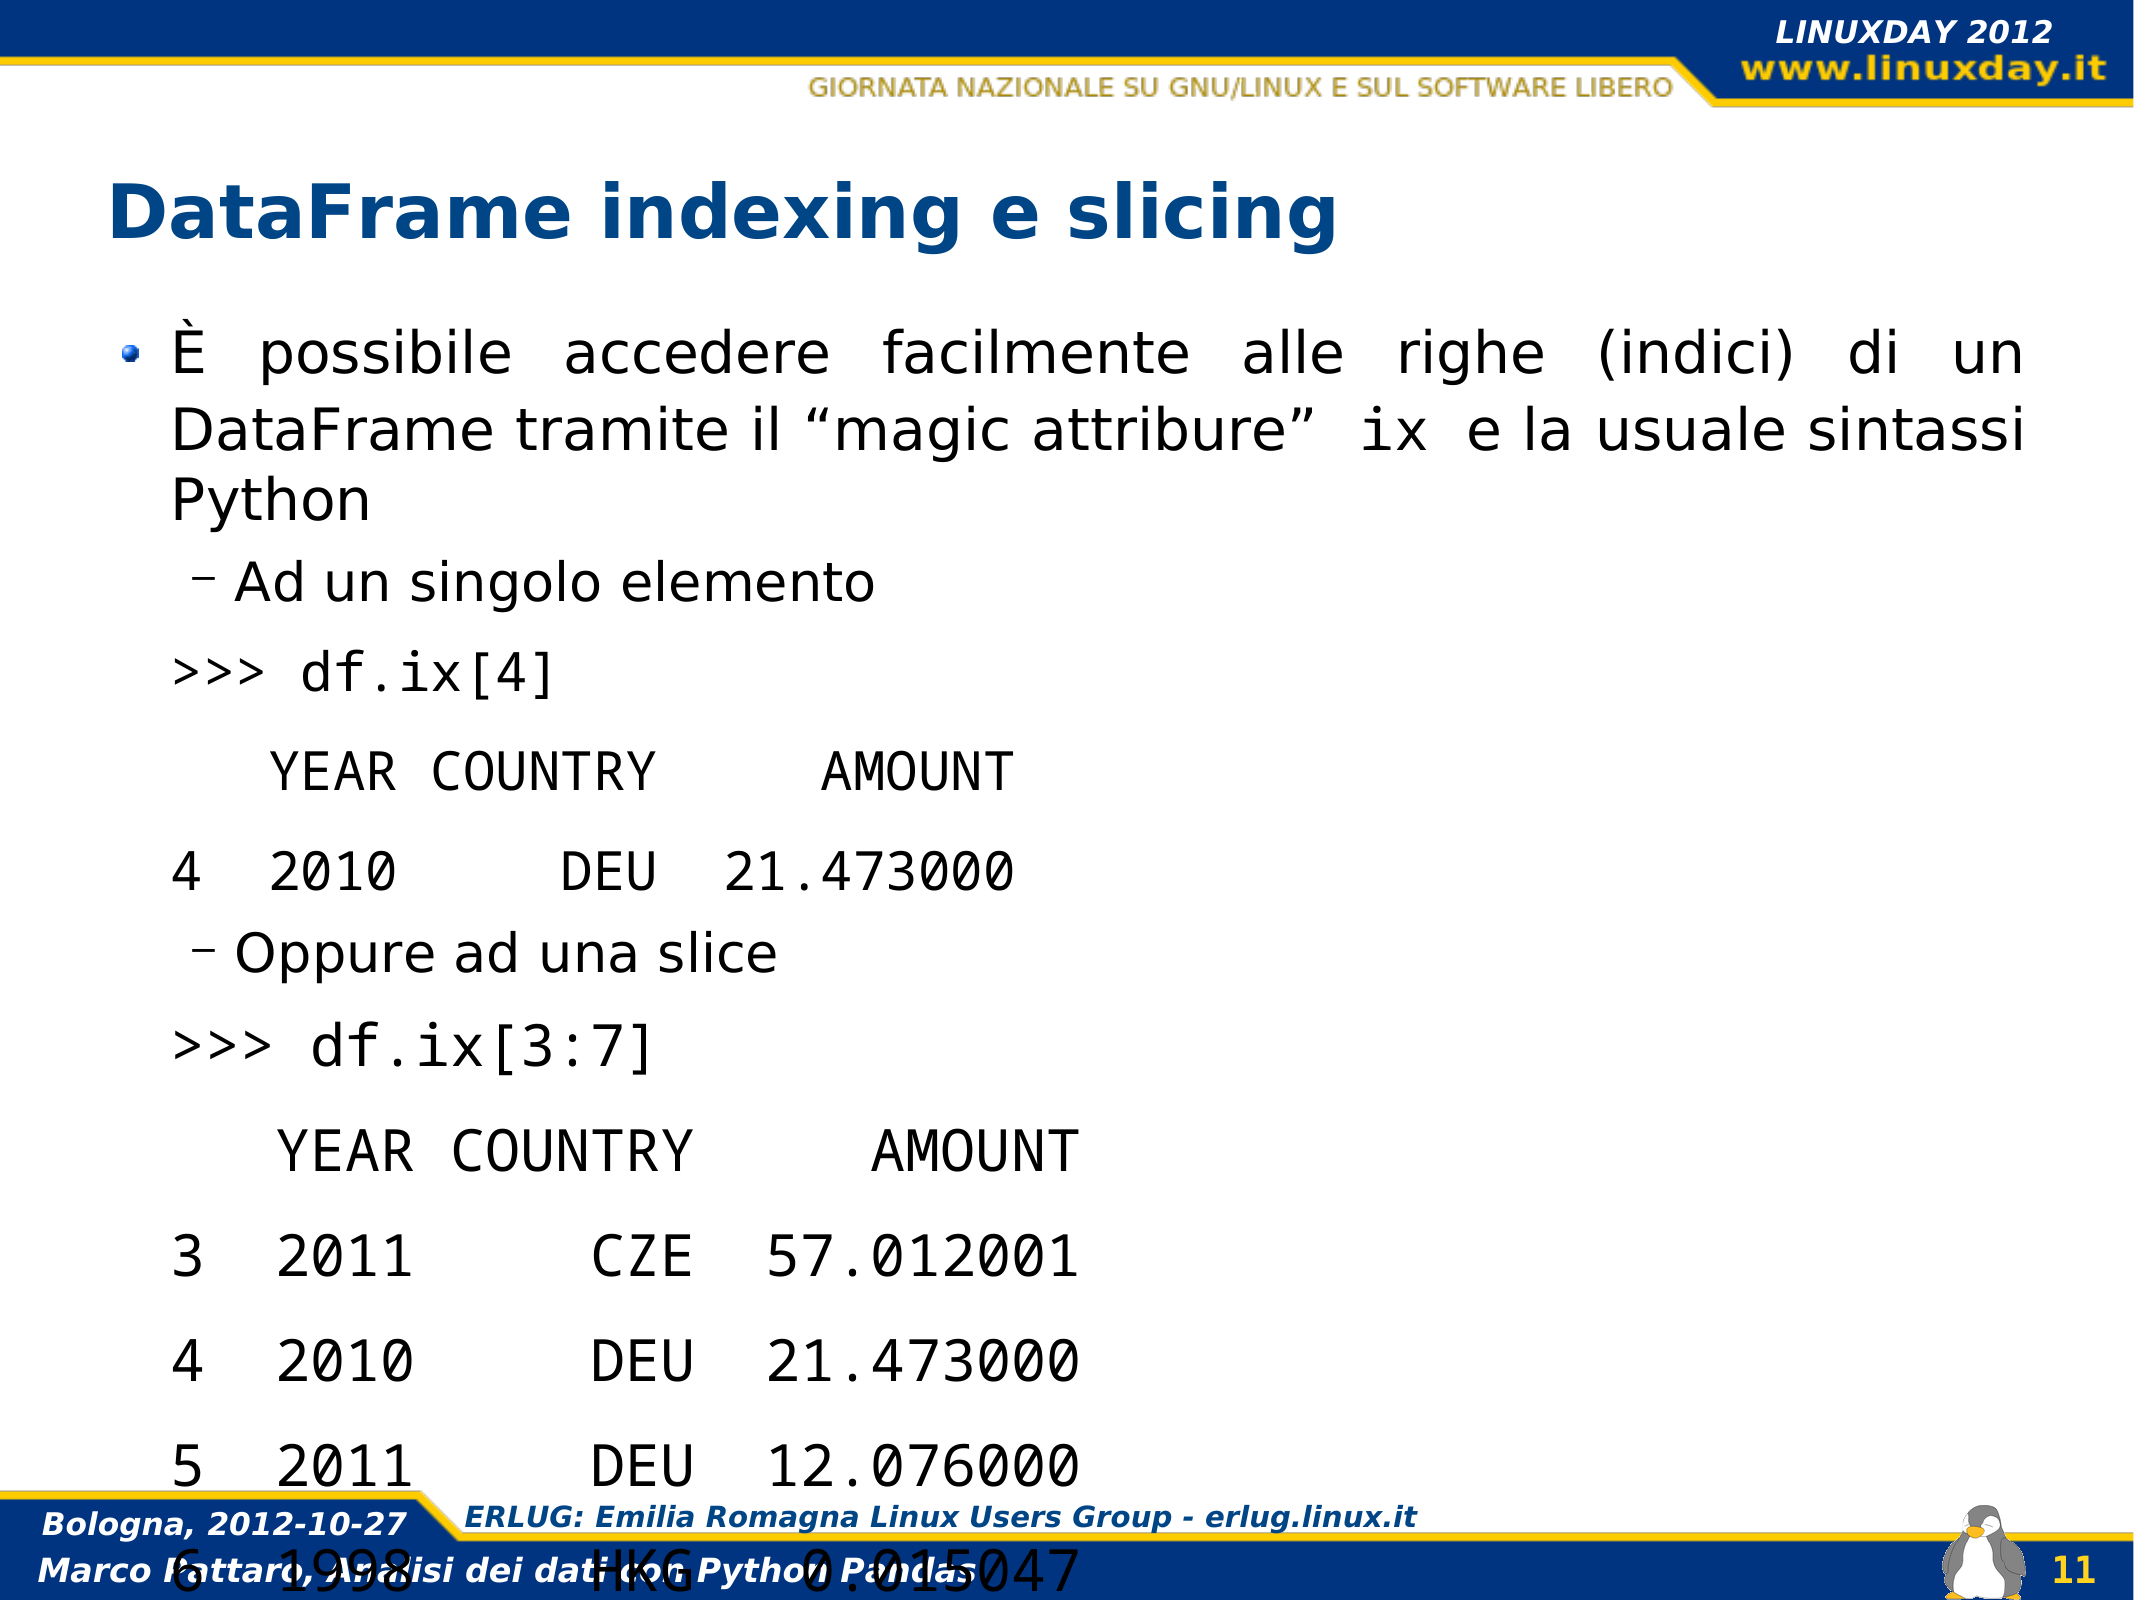

# DataFrame indexing e slicing
È possibile accedere facilmente alle righe (indici) di un DataFrame tramite il “magic attribure” ix e la usuale sintassi Python
Ad un singolo elemento
>>> df.ix[4]
 YEAR COUNTRY AMOUNT
4 2010 DEU 21.473000
Oppure ad una slice
>>> df.ix[3:7]
 YEAR COUNTRY AMOUNT
3 2011 CZE 57.012001
4 2010 DEU 21.473000
5 2011 DEU 12.076000
6 1998 HKG 0.015047